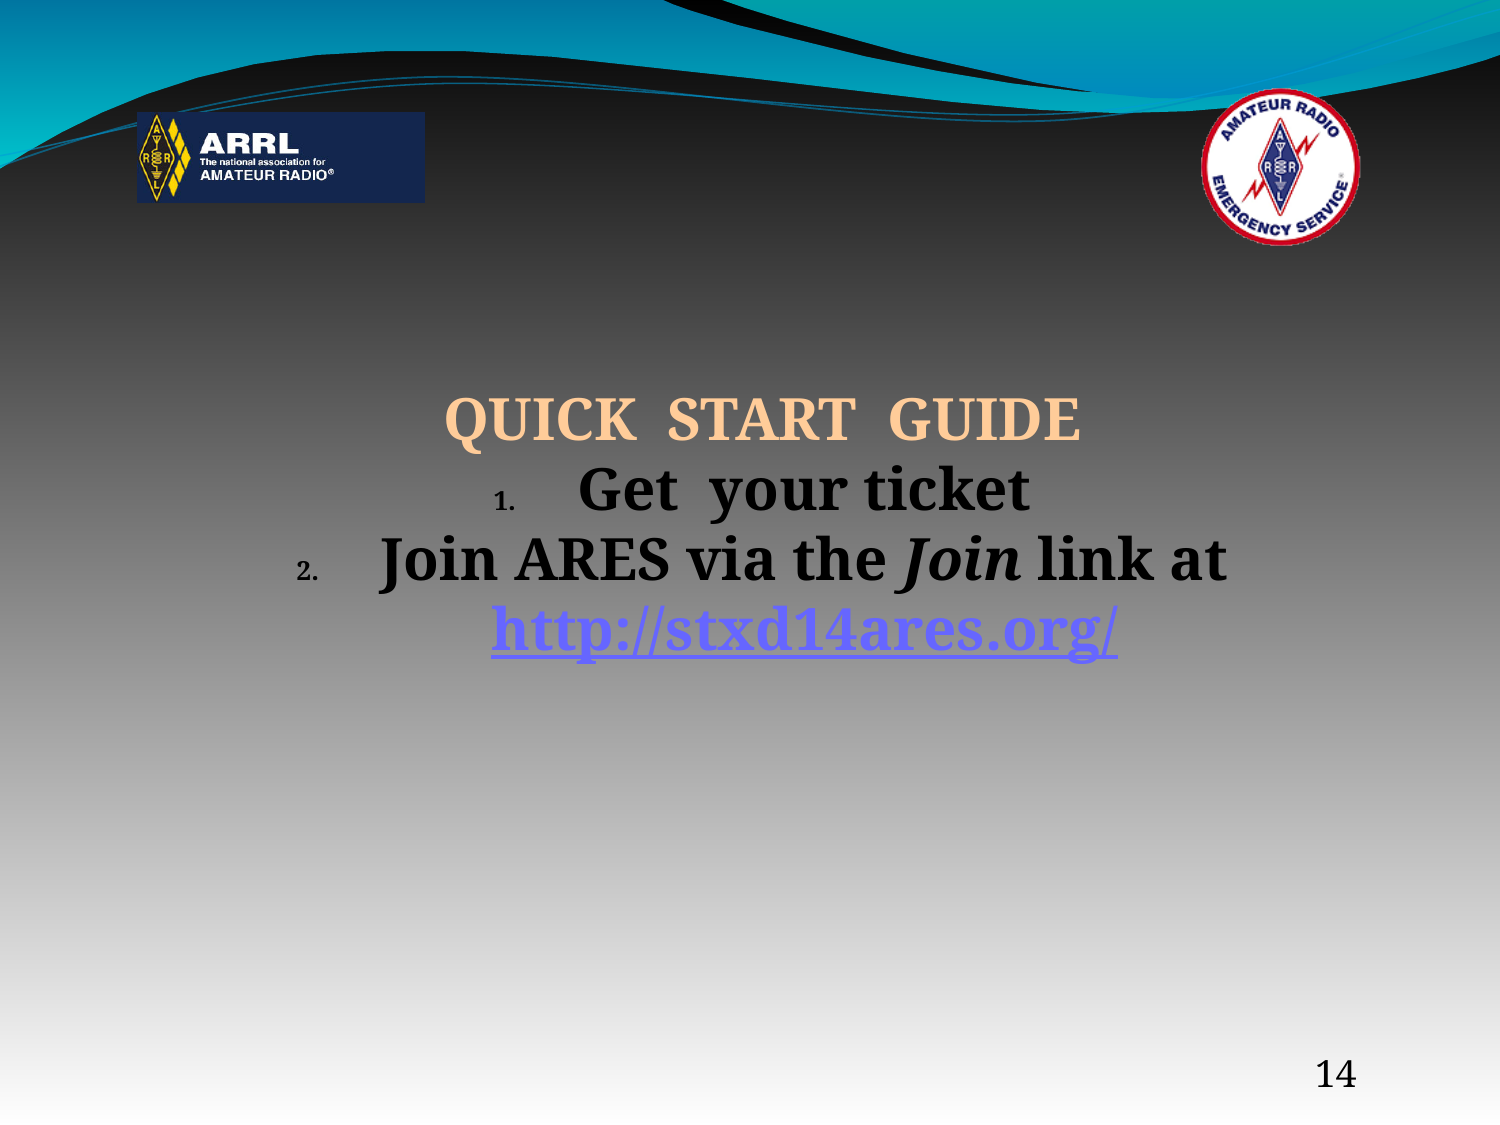

#
QUICK START GUIDE
Get your ticket
Join ARES via the Join link athttp://stxd14ares.org/